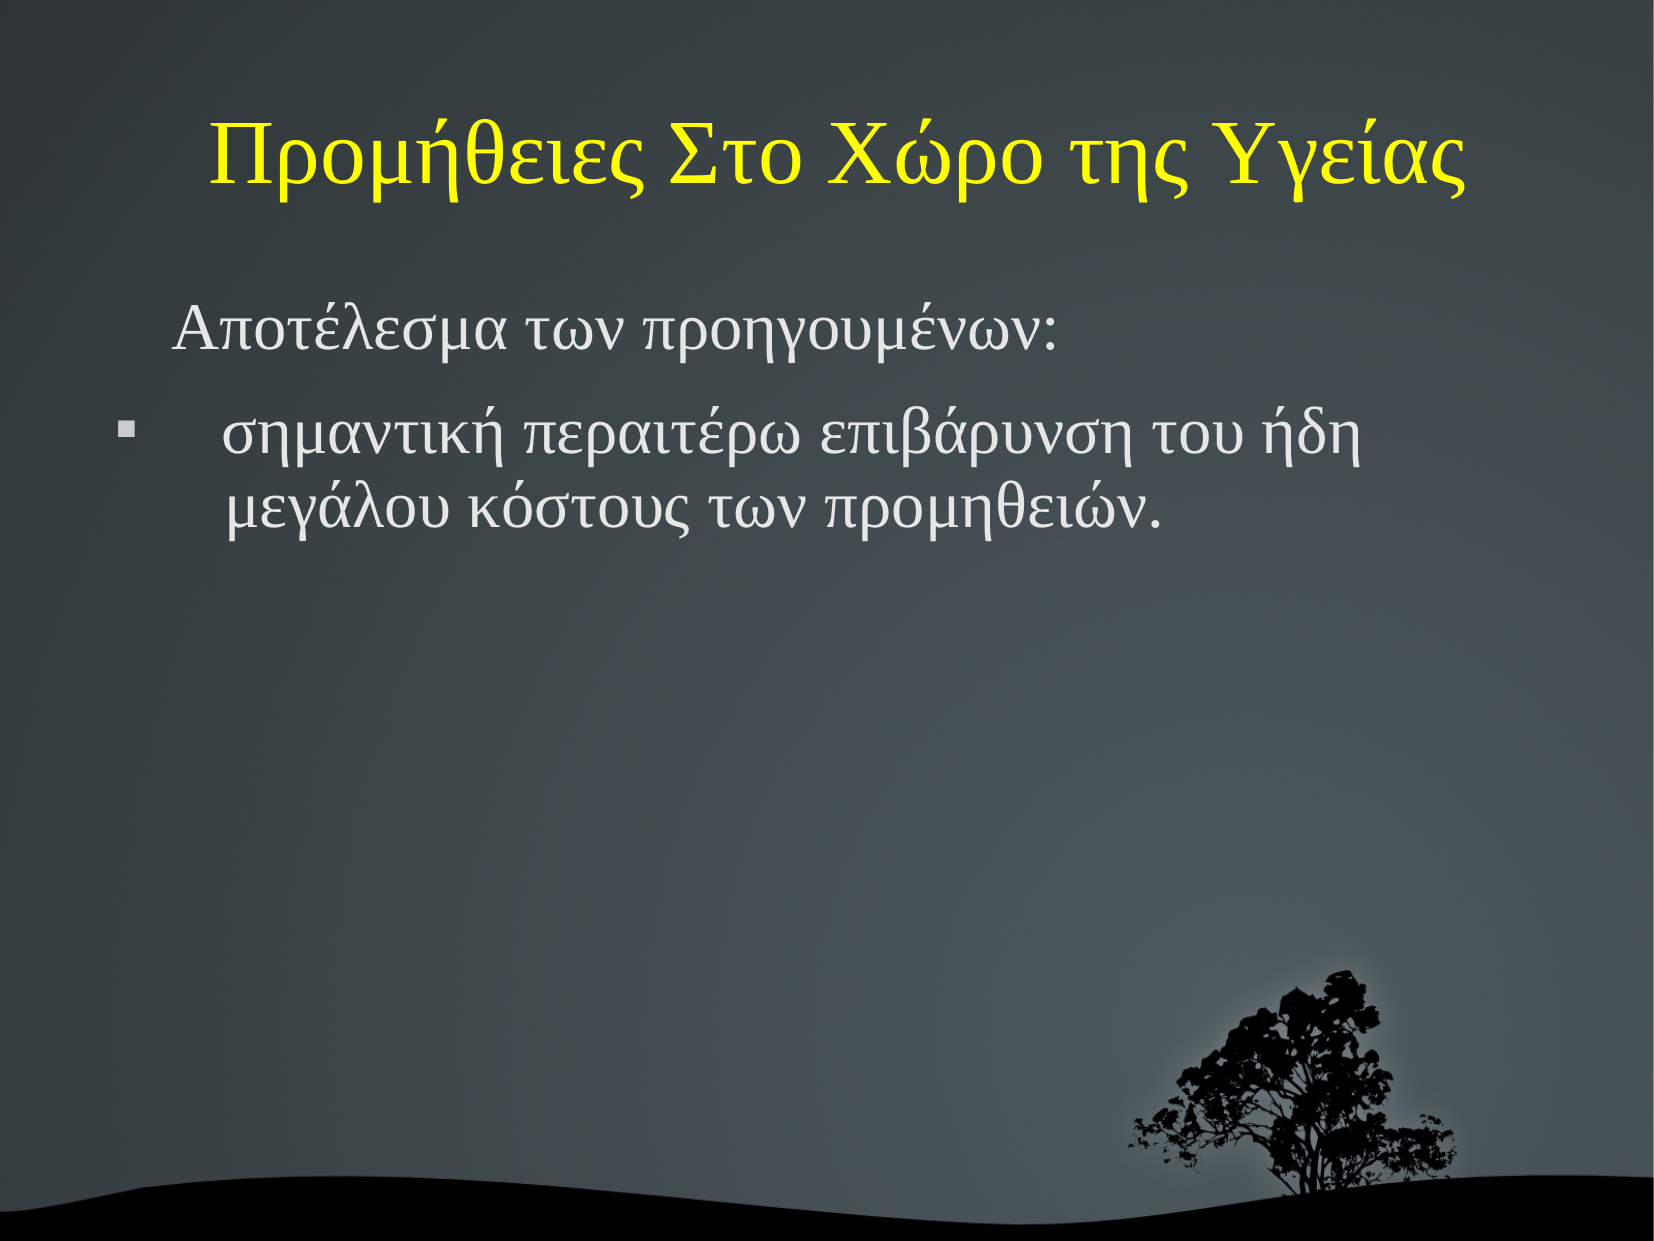

# Προμήθειες Στο Χώρο της Υγείας
Αποτέλεσμα των προηγουμένων:
 σημαντική περαιτέρω επιβάρυνση του ήδη μεγάλου κόστους των προμηθειών.